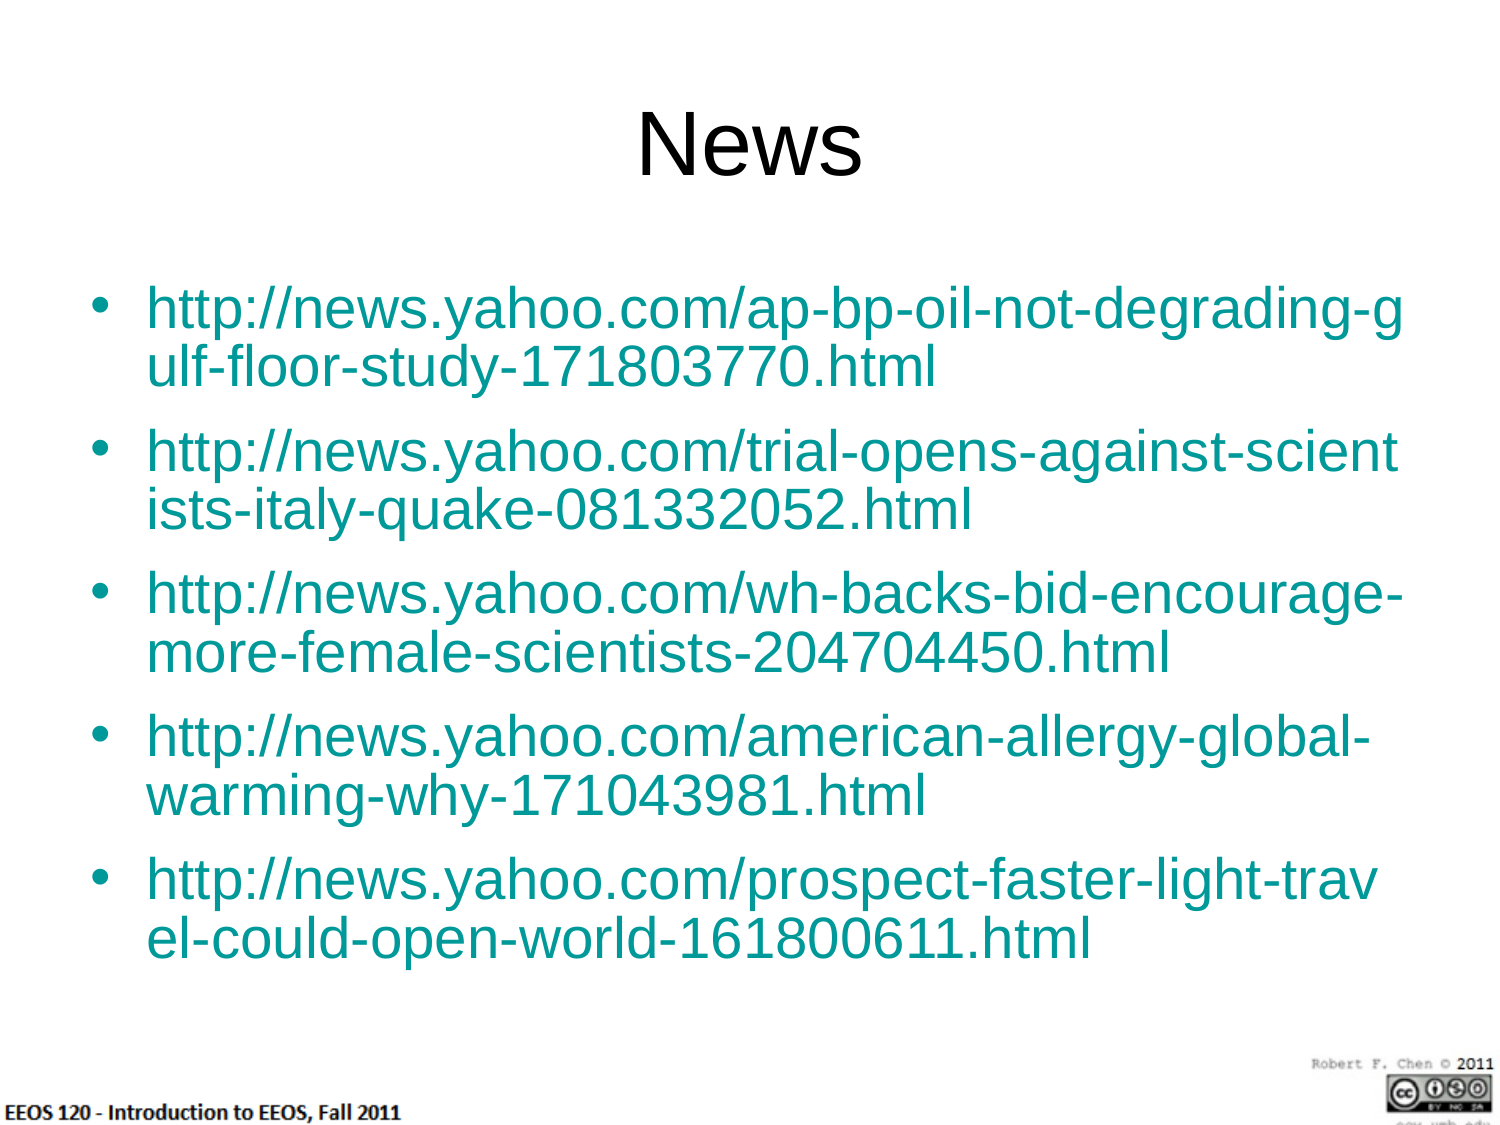

# News
http://news.yahoo.com/ap-bp-oil-not-degrading-gulf-floor-study-171803770.html
http://news.yahoo.com/trial-opens-against-scientists-italy-quake-081332052.html
http://news.yahoo.com/wh-backs-bid-encourage-more-female-scientists-204704450.html
http://news.yahoo.com/american-allergy-global-warming-why-171043981.html
http://news.yahoo.com/prospect-faster-light-travel-could-open-world-161800611.html